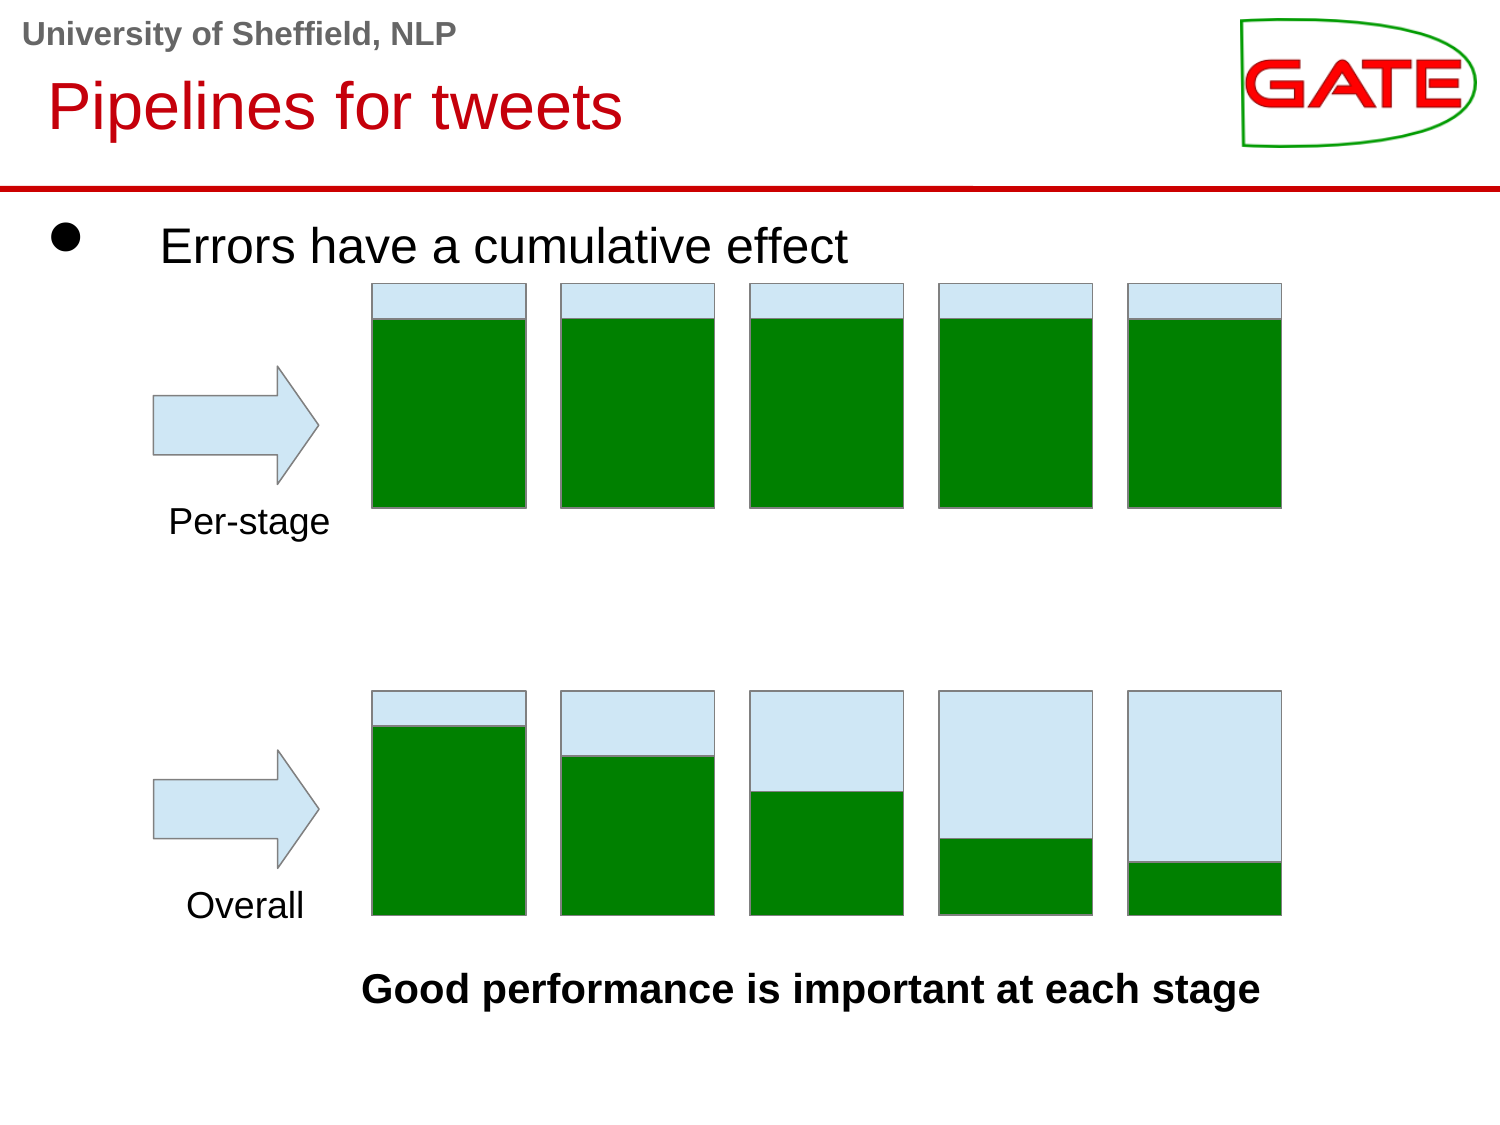

Pipelines for tweets
Errors have a cumulative effect
Per-stage
Overall
Good performance is important at each stage